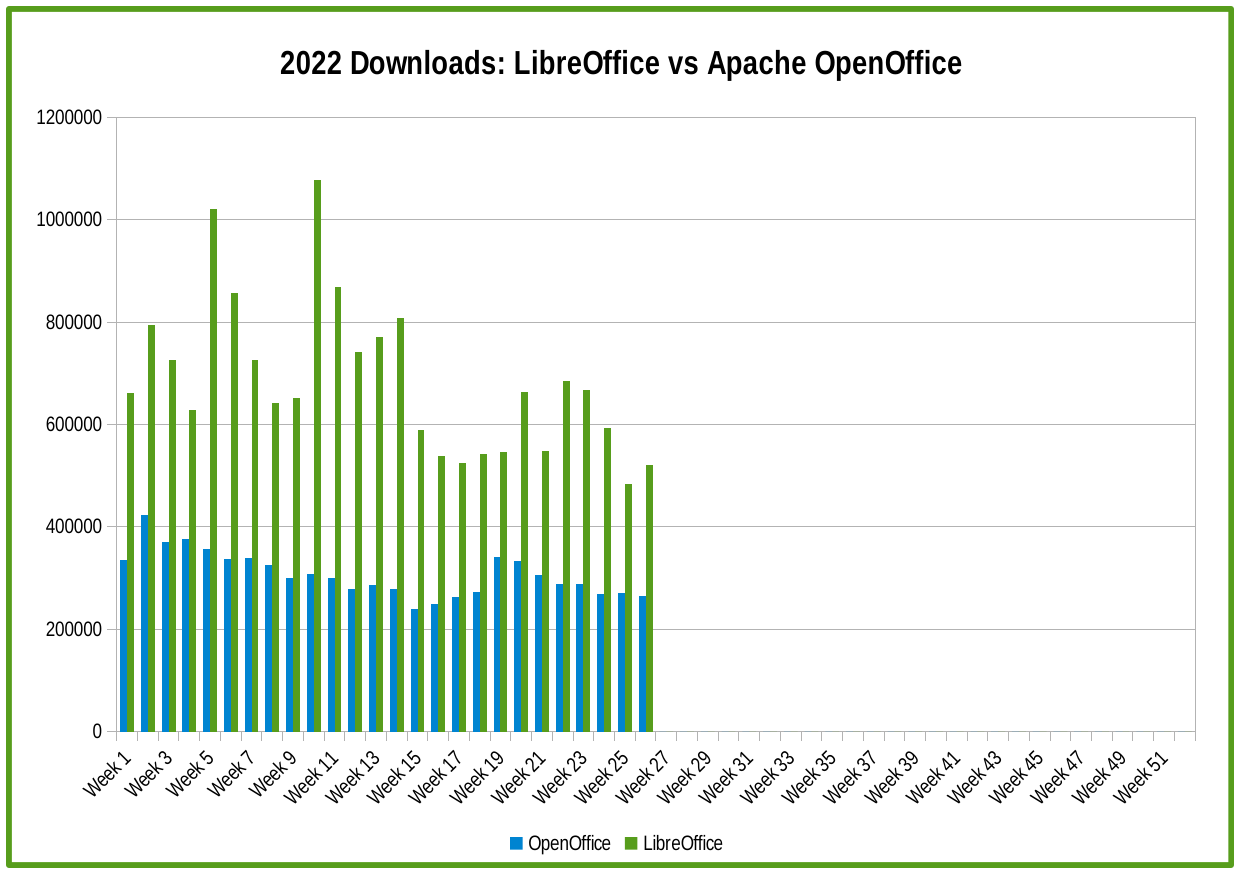

### Chart: 2022 Downloads: LibreOffice vs Apache OpenOffice
| Category | OpenOffice | LibreOffice |
|---|---|---|
| Week 1 | 334917.0 | 660775.0 |
| Week 2 | 423709.0 | 793459.0 |
| Week 3 | 371055.0 | 725537.0 |
| Week 4 | 377022.0 | 628375.0 |
| Week 5 | 356053.0 | 1021431.0 |
| Week 6 | 337795.0 | 857234.0 |
| Week 7 | 338796.0 | 726879.0 |
| Week 8 | 324947.0 | 641159.0 |
| Week 9 | 300659.0 | 652642.0 |
| Week 10 | 307715.0 | 1076739.0 |
| Week 11 | 300234.0 | 868186.0 |
| Week 12 | 279120.0 | 740749.0 |
| Week 13 | 285638.0 | 771499.0 |
| Week 14 | 279005.0 | 807299.0 |
| Week 15 | 240123.0 | 590032.0 |
| Week 16 | 249636.0 | 538586.0 |
| Week 17 | 262127.0 | 524615.0 |
| Week 18 | 272063.0 | 542287.0 |
| Week 19 | 341593.0 | 545267.0 |
| Week 20 | 332280.0 | 662602.0 |
| Week 21 | 306231.0 | 548937.0 |
| Week 22 | 287544.0 | 685556.0 |
| Week 23 | 288584.0 | 667200.0 |
| Week 24 | 268412.0 | 593501.0 |
| Week 25 | 269810.0 | 484085.0 |
| Week 26 | 265502.0 | 521368.0 |
| Week 27 | 0.0 | 0.0 |
| Week 28 | 0.0 | 0.0 |
| Week 29 | 0.0 | 0.0 |
| Week 30 | 0.0 | 0.0 |
| Week 31 | 0.0 | 0.0 |
| Week 32 | 0.0 | 0.0 |
| Week 33 | 0.0 | 0.0 |
| Week 34 | 0.0 | 0.0 |
| Week 35 | 0.0 | 0.0 |
| Week 36 | 0.0 | 0.0 |
| Week 37 | 0.0 | 0.0 |
| Week 38 | 0.0 | 0.0 |
| Week 39 | 0.0 | 0.0 |
| Week 40 | 0.0 | 0.0 |
| Week 41 | 0.0 | 0.0 |
| Week 42 | 0.0 | 0.0 |
| Week 43 | 0.0 | 0.0 |
| Week 44 | 0.0 | 0.0 |
| Week 45 | 0.0 | 0.0 |
| Week 46 | 0.0 | 0.0 |
| Week 47 | 0.0 | 0.0 |
| Week 48 | 0.0 | 0.0 |
| Week 49 | 0.0 | 0.0 |
| Week 50 | 0.0 | 0.0 |
| Week 51 | 0.0 | 0.0 |
| Week 52 | 0.0 | 0.0 |